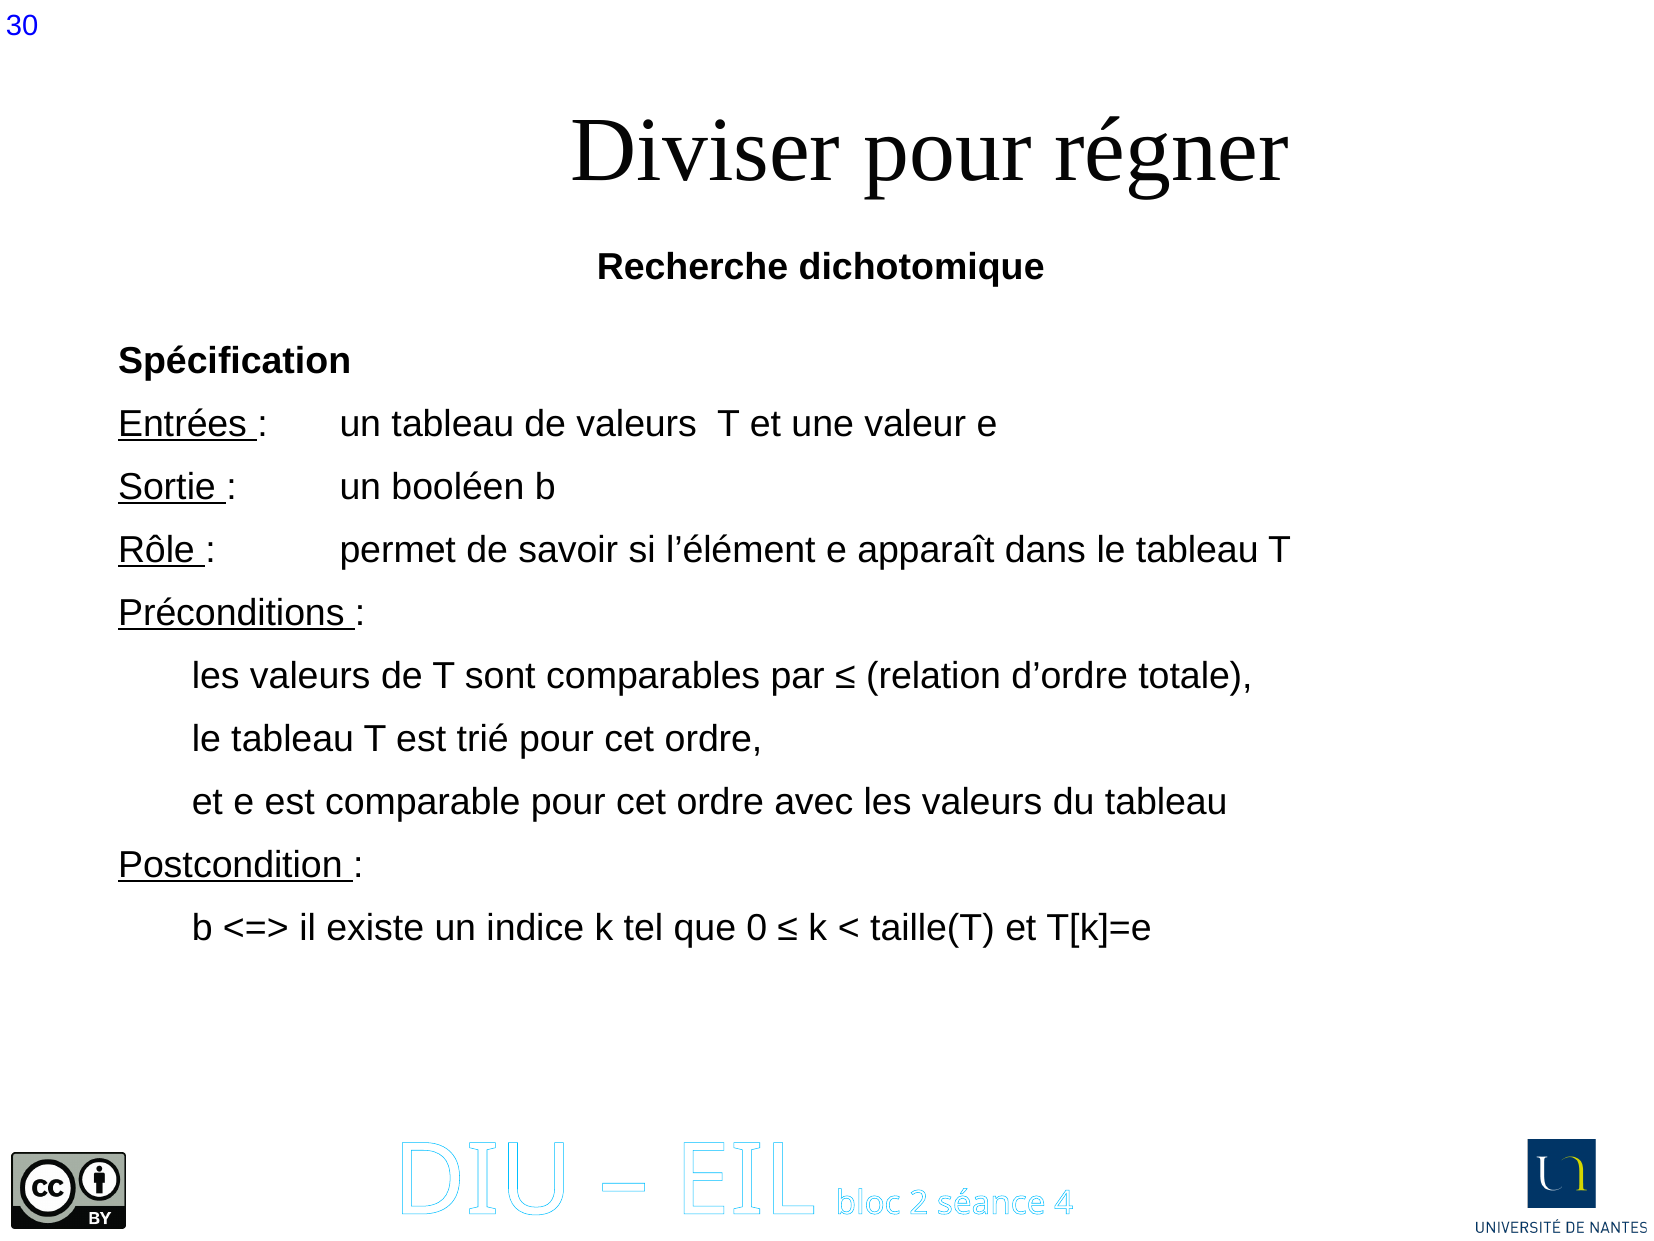

30
# Diviser pour régner
Recherche dichotomique
Spécification
Entrées : 	un tableau de valeurs T et une valeur e
Sortie : 		un booléen b
Rôle : 		permet de savoir si l’élément e apparaît dans le tableau T
Préconditions :
	les valeurs de T sont comparables par ≤ (relation d’ordre totale),
	le tableau T est trié pour cet ordre,
	et e est comparable pour cet ordre avec les valeurs du tableau
Postcondition :
	b <=> il existe un indice k tel que 0 ≤ k < taille(T) et T[k]=e